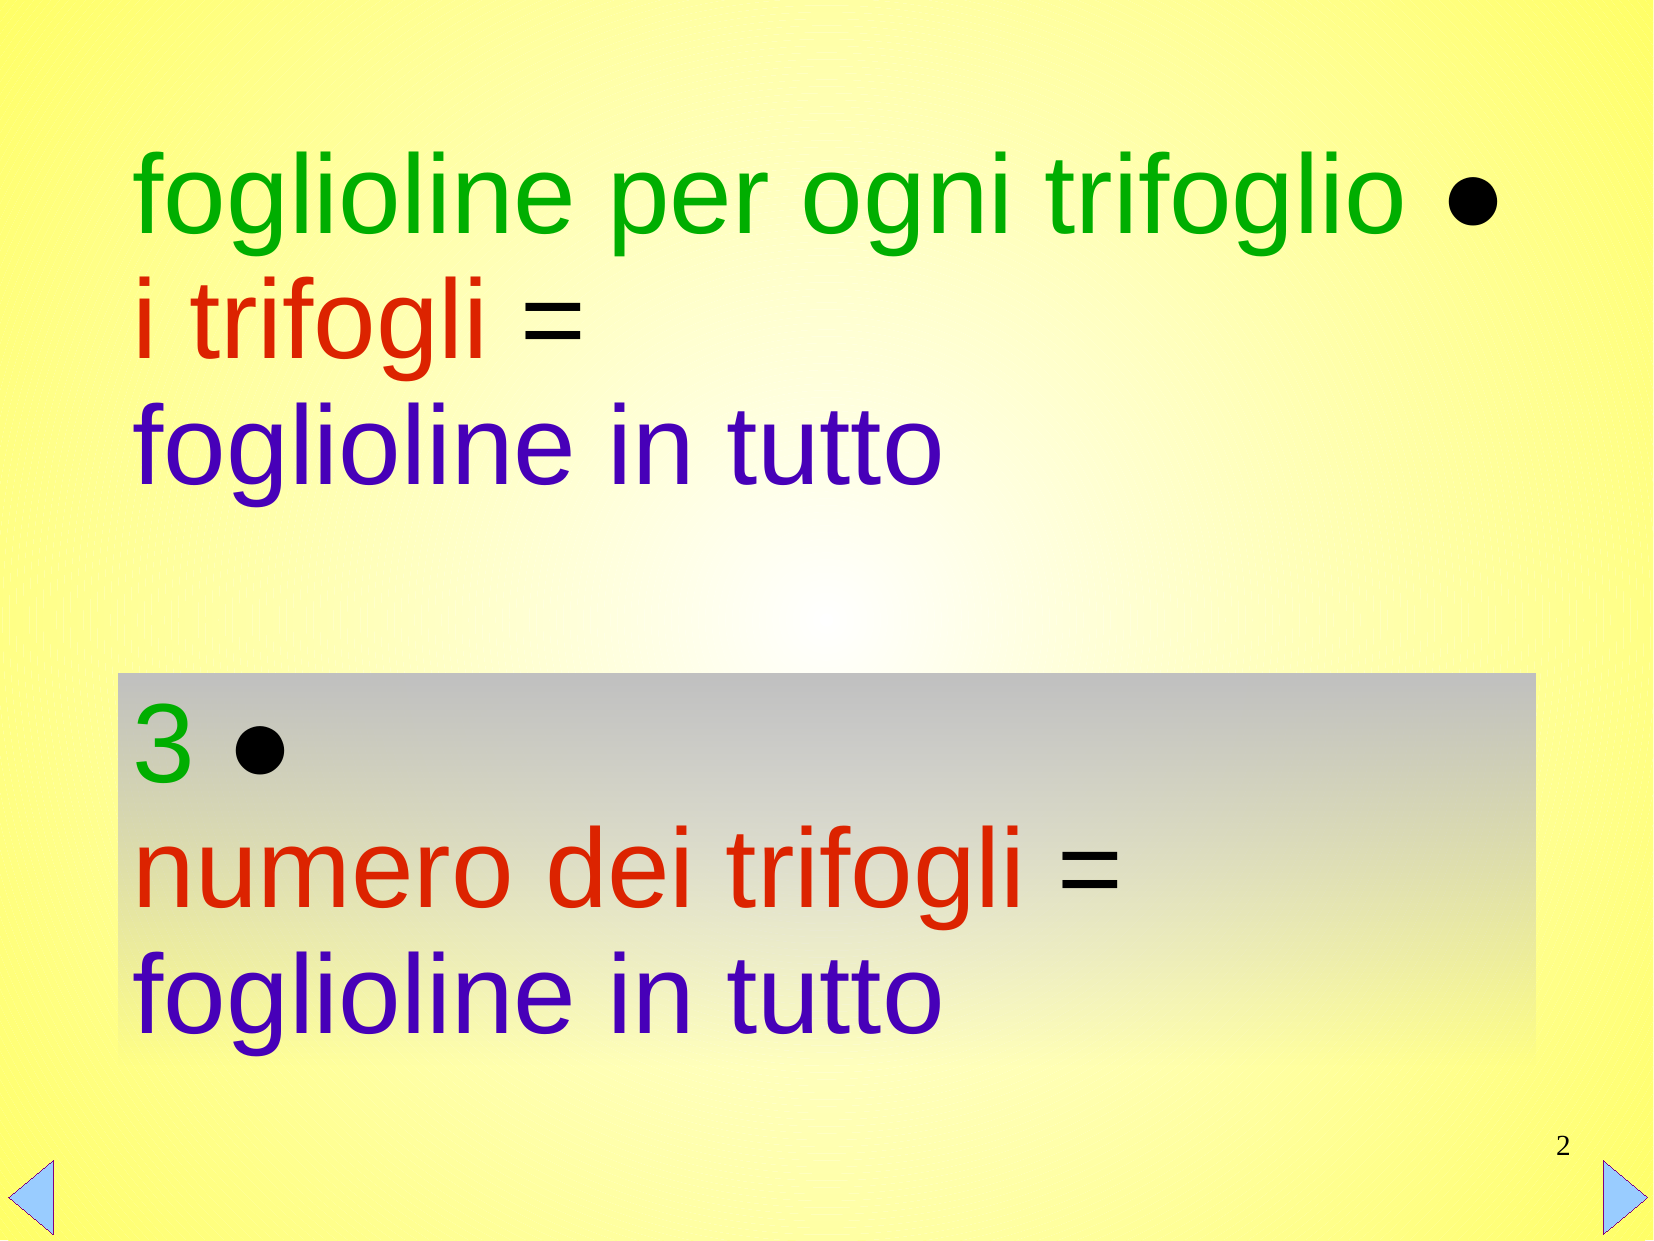

foglioline per ogni trifoglio ●
i trifogli =
foglioline in tutto
3 ●
numero dei trifogli =
foglioline in tutto
2